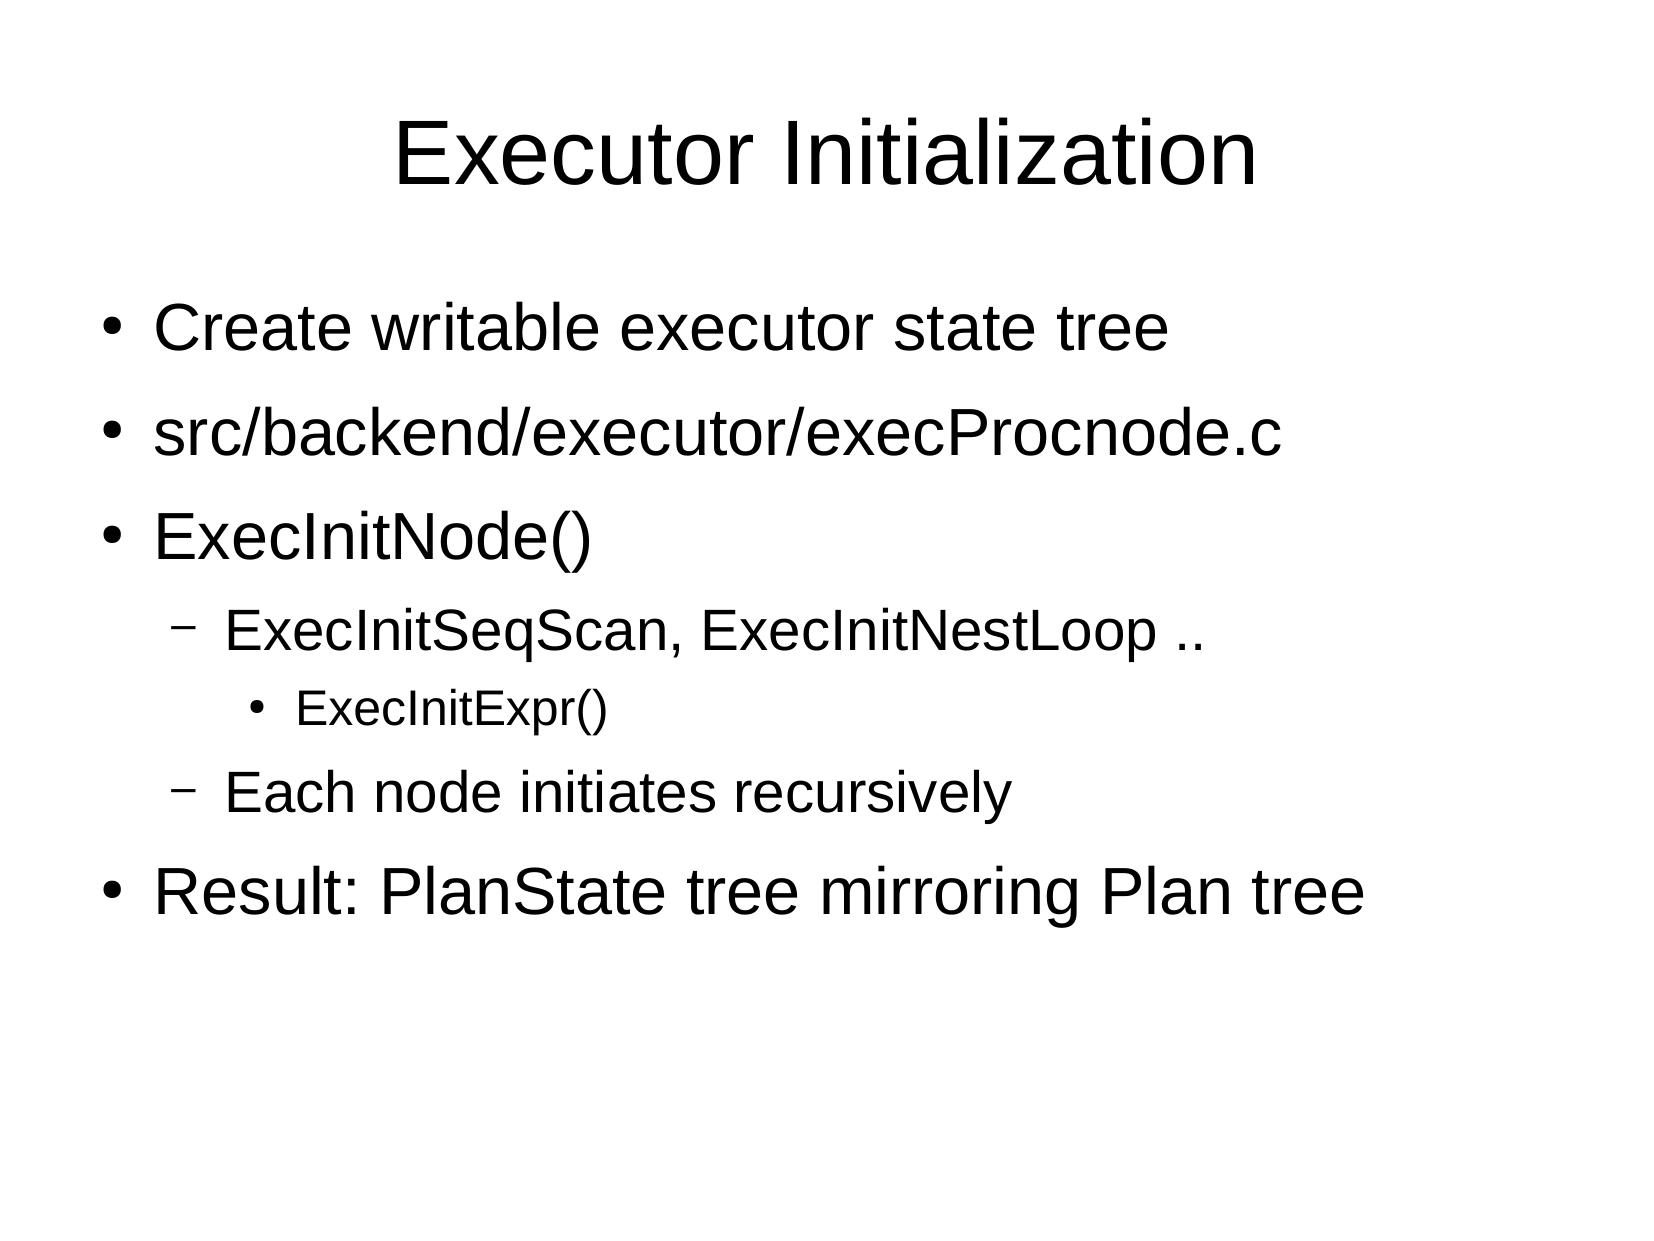

# Executor Initialization
Create writable executor state tree
src/backend/executor/execProcnode.c
ExecInitNode()
ExecInitSeqScan, ExecInitNestLoop ..
ExecInitExpr()
Each node initiates recursively
Result: PlanState tree mirroring Plan tree